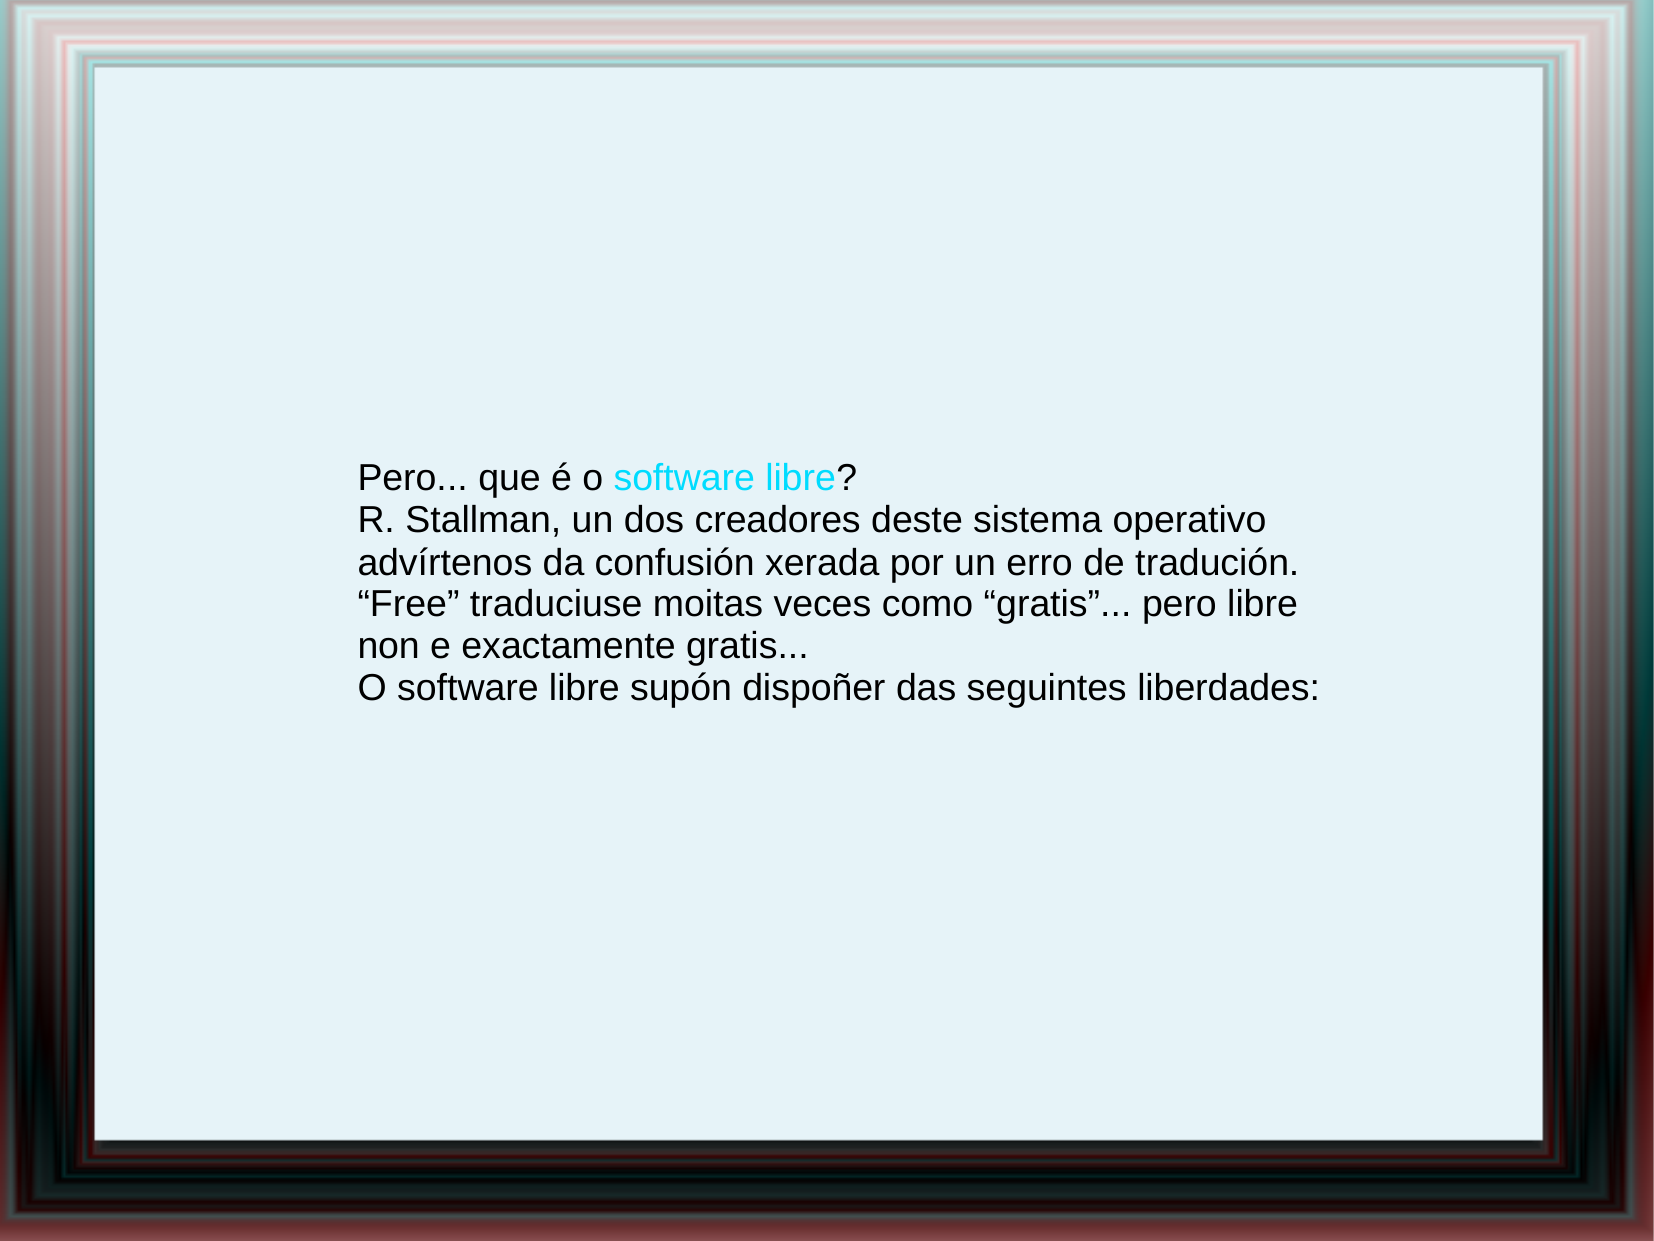

Pero... que é o software libre?
R. Stallman, un dos creadores deste sistema operativo advírtenos da confusión xerada por un erro de tradución.
“Free” traduciuse moitas veces como “gratis”... pero libre
non e exactamente gratis...
O software libre supón dispoñer das seguintes liberdades: